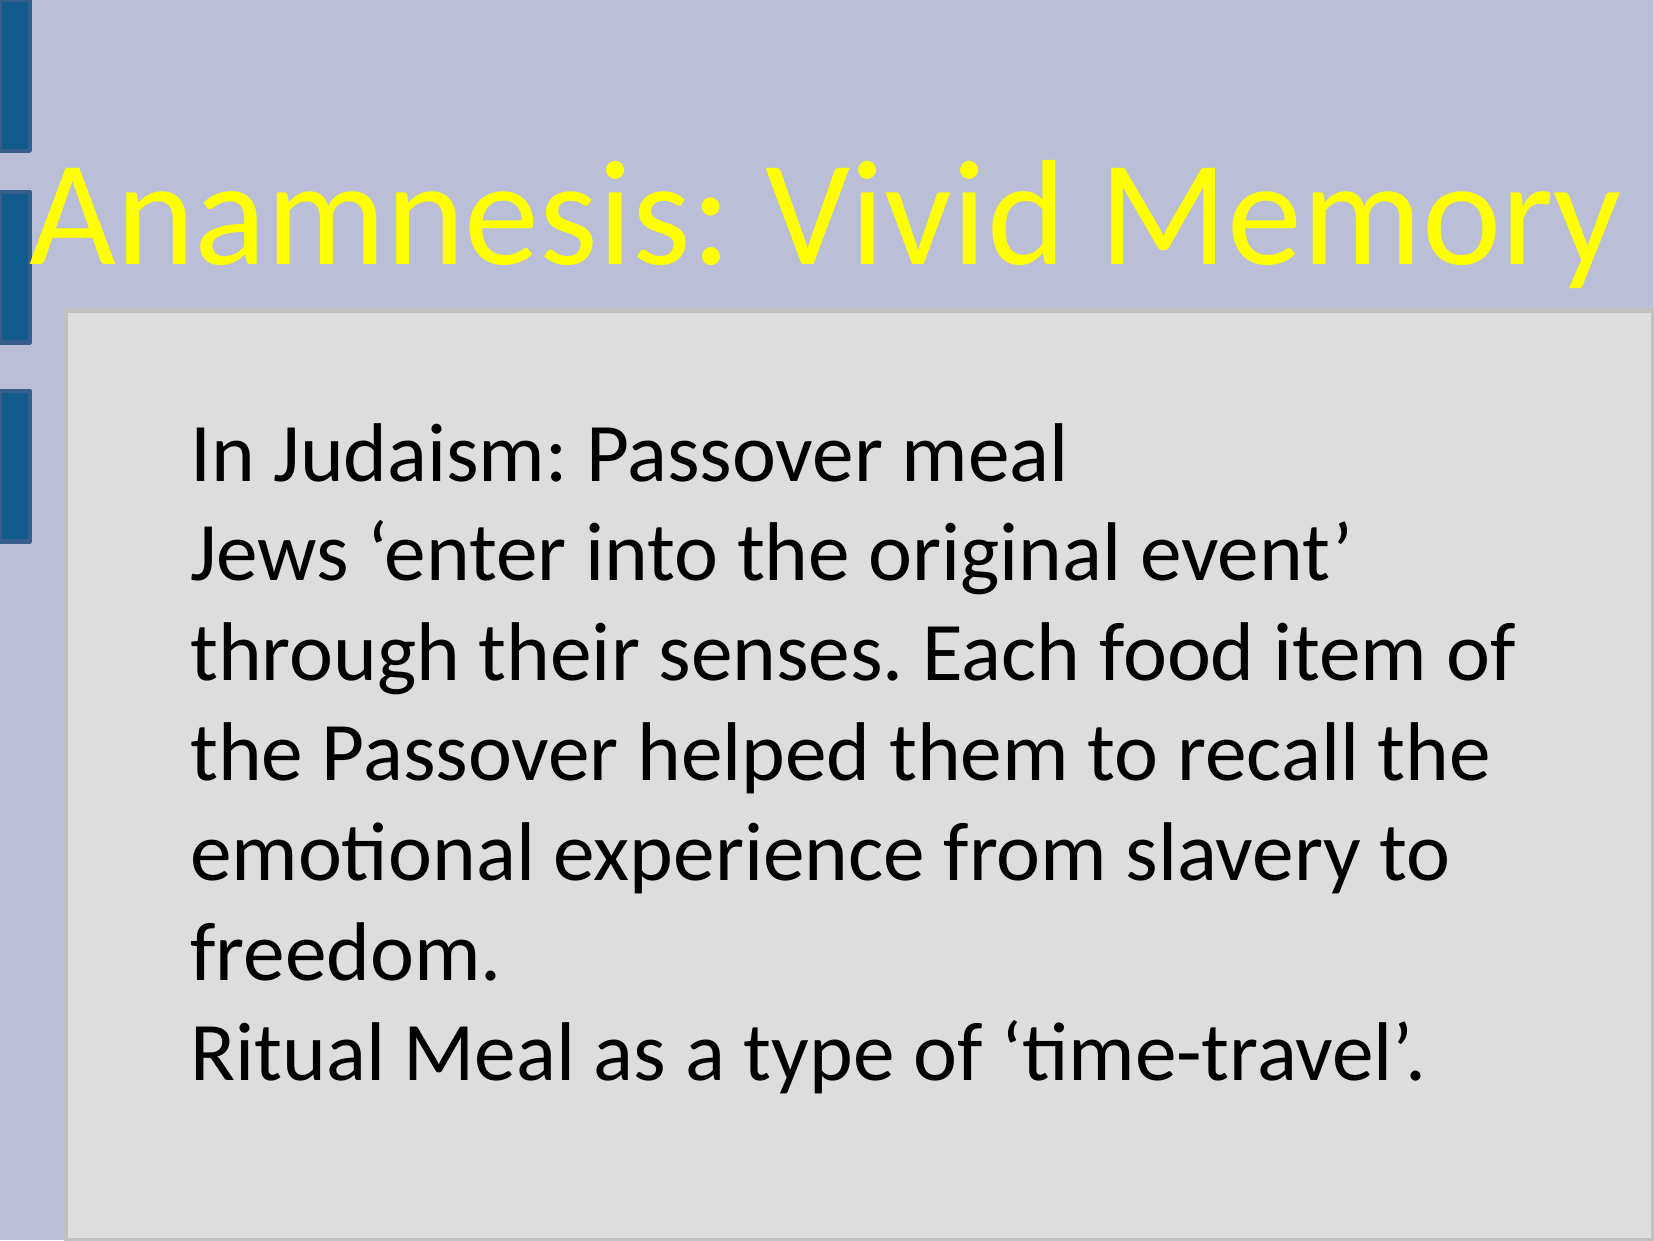

Anamnesis: Vivid Memory
In Judaism: Passover meal
Jews ‘enter into the original event’ through their senses. Each food item of the Passover helped them to recall the emotional experience from slavery to freedom.
Ritual Meal as a type of ‘time-travel’.